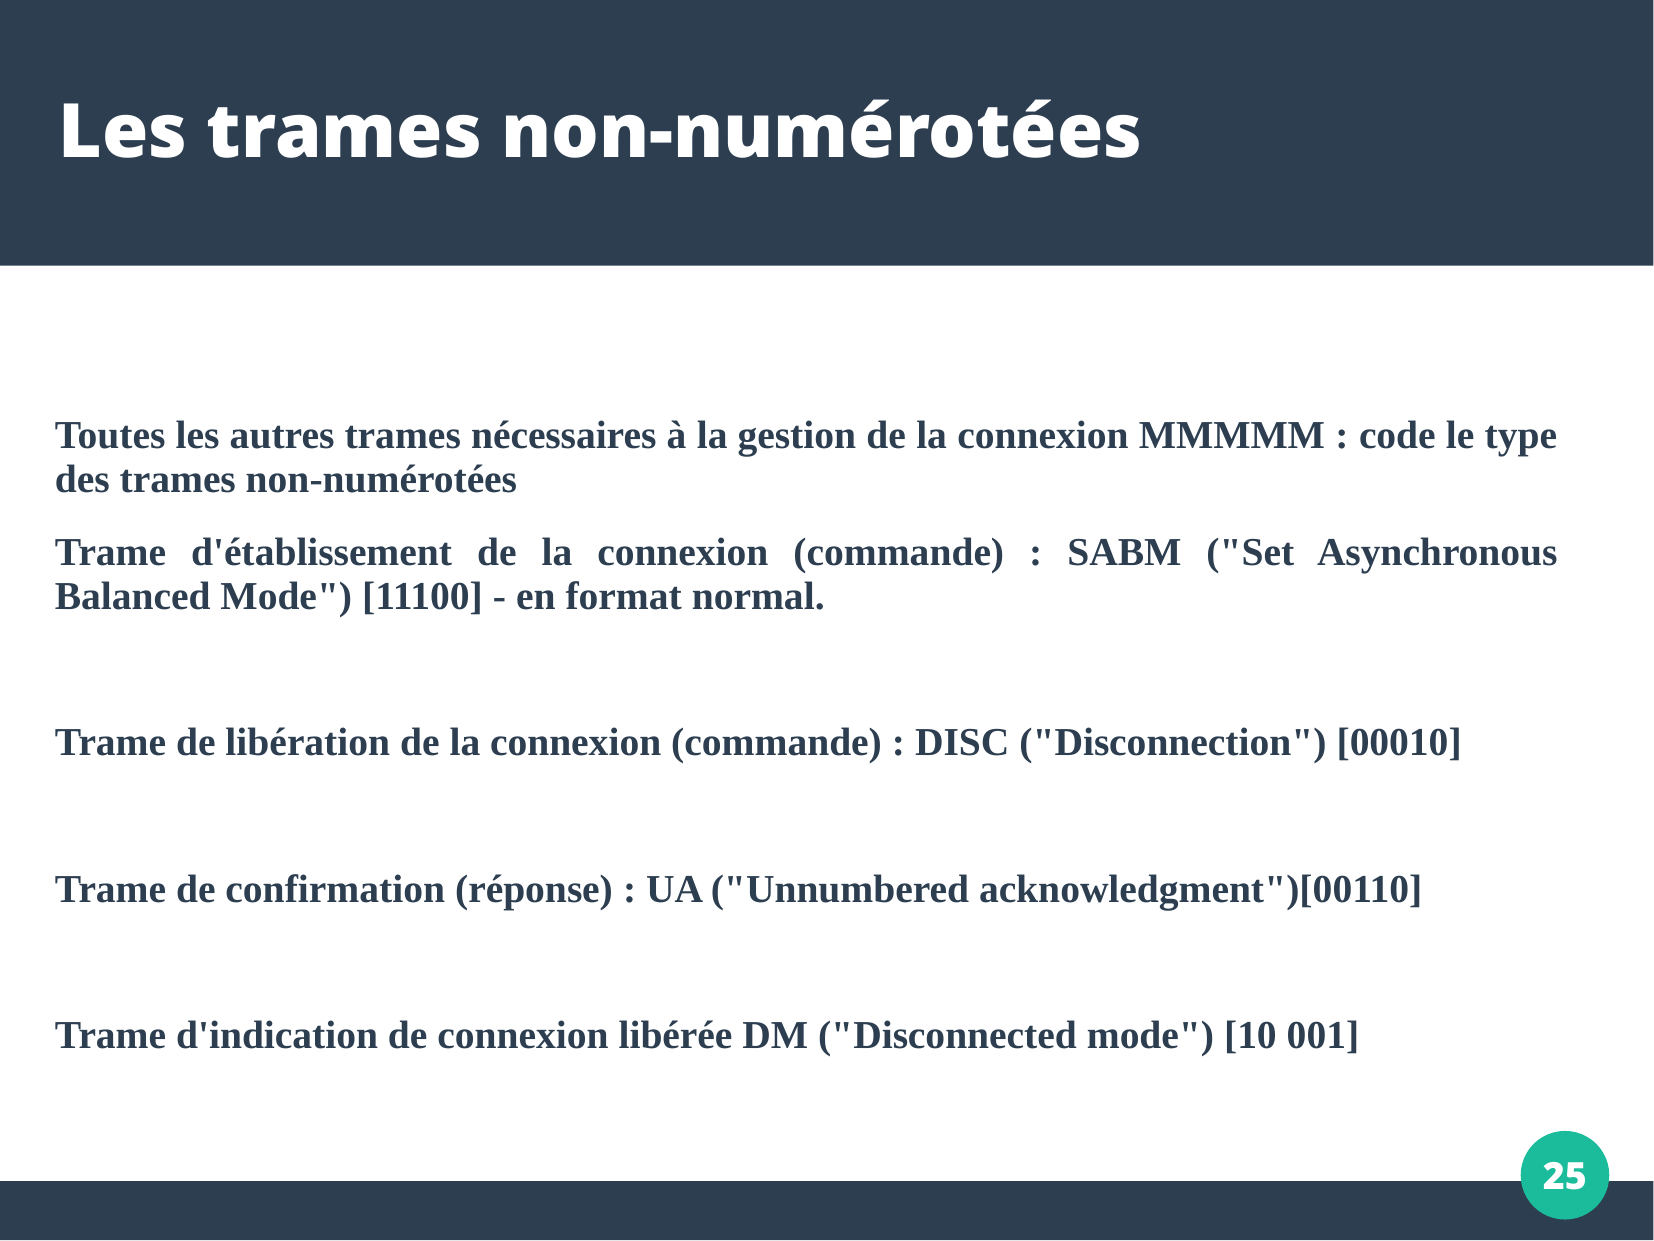

# Les trames non-numérotées
Toutes les autres trames nécessaires à la gestion de la connexion MMMMM : code le type des trames non-numérotées
Trame d'établissement de la connexion (commande) : SABM ("Set Asynchronous Balanced Mode") [11100] - en format normal.
Trame de libération de la connexion (commande) : DISC ("Disconnection") [00010]
Trame de confirmation (réponse) : UA ("Unnumbered acknowledgment")[00110]
Trame d'indication de connexion libérée DM ("Disconnected mode") [10 001]
25